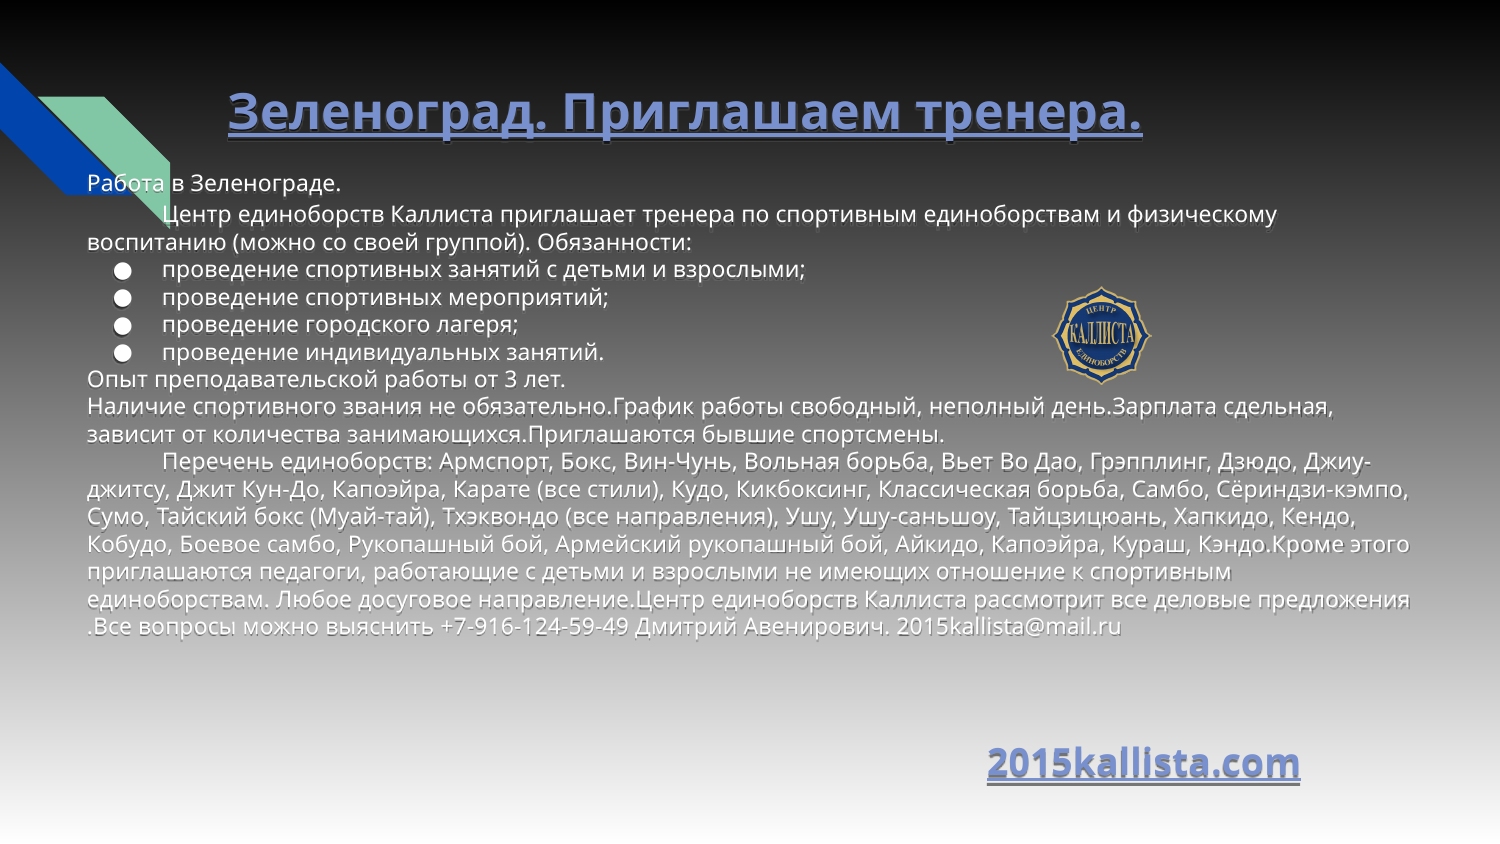

# Зеленоград. Приглашаем тренера.
Работа в Зеленограде.
 	Центр единоборств Каллиста приглашает тренера по спортивным единоборствам и физическому воспитанию (можно со своей группой). Обязанности:
проведение спортивных занятий с детьми и взрослыми;
проведение спортивных мероприятий;
проведение городского лагеря;
проведение индивидуальных занятий.
Опыт преподавательской работы от 3 лет.
Наличие спортивного звания не обязательно.График работы свободный, неполный день.Зарплата сдельная, зависит от количества занимающихся.Приглашаются бывшие спортсмены.
 	Перечень единоборств: Армспорт, Бокс, Вин-Чунь, Вольная борьба, Вьет Во Дао, Грэпплинг, Дзюдо, Джиу-джитсу, Джит Кун-До, Капоэйра, Карате (все стили), Кудо, Кикбоксинг, Классическая борьба, Самбо, Сёриндзи-кэмпо, Сумо, Тайский бокс (Муай-тай), Тхэквондо (все направления), Ушу, Ушу-саньшоу, Тайцзицюань, Хапкидо, Кендо, Кобудо, Боевое самбо, Рукопашный бой, Армейский рукопашный бой, Айкидо, Капоэйра, Кураш, Кэндо.Кроме этого приглашаются педагоги, работающие с детьми и взрослыми не имеющих отношение к спортивным единоборствам. Любое досуговое направление.Центр единоборств Каллиста рассмотрит все деловые предложения .Все вопросы можно выяснить +7-916-124-59-49 Дмитрий Авенирович. 2015kallista@mail.ru
2015kallista.com